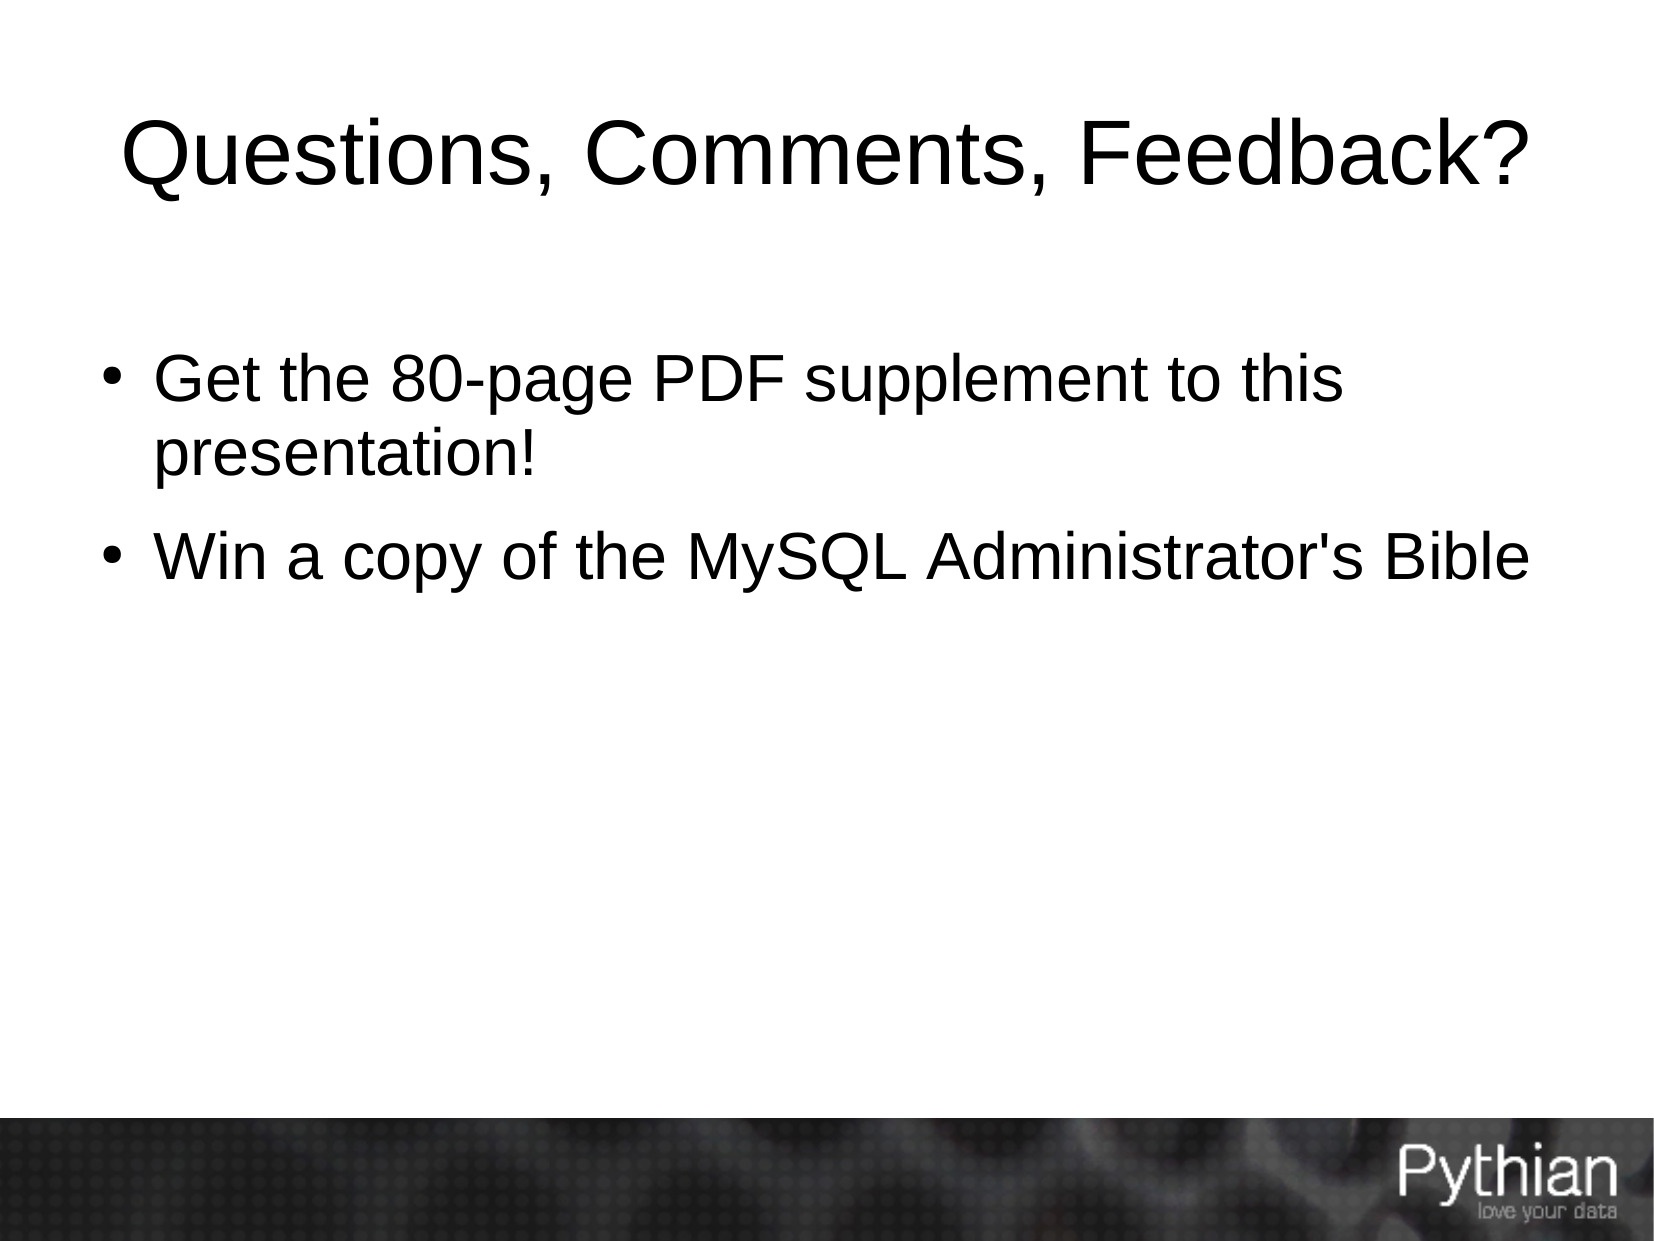

# Questions, Comments, Feedback?
Get the 80-page PDF supplement to this presentation!
Win a copy of the MySQL Administrator's Bible